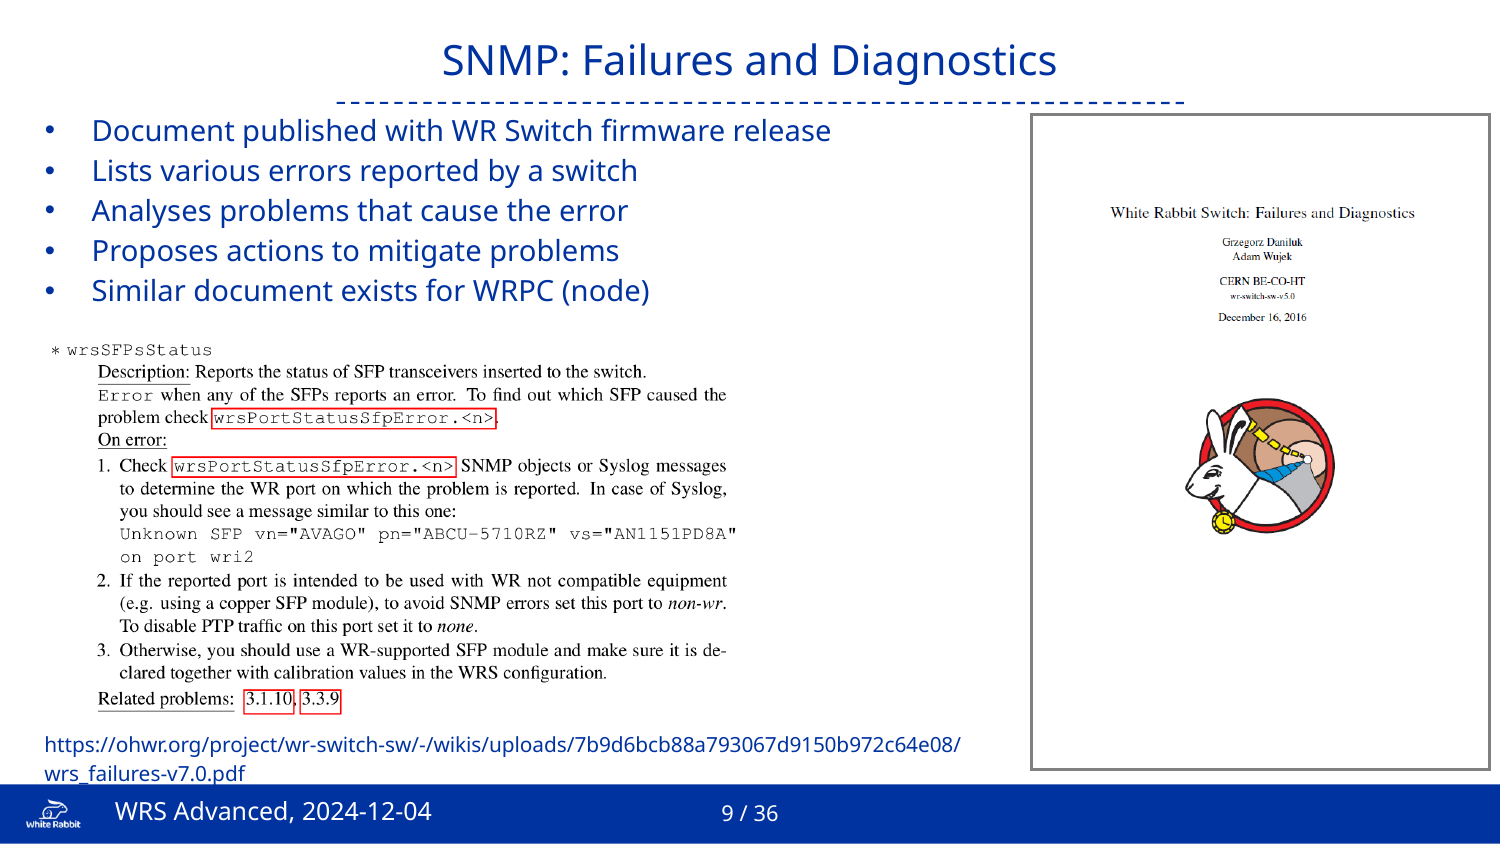

# SNMP: Failures and Diagnostics
Document published with WR Switch firmware release
Lists various errors reported by a switch
Analyses problems that cause the error
Proposes actions to mitigate problems
Similar document exists for WRPC (node)
https://ohwr.org/project/wr-switch-sw/-/wikis/uploads/7b9d6bcb88a793067d9150b972c64e08/wrs_failures-v7.0.pdf
WRS Advanced, 2024-12-04